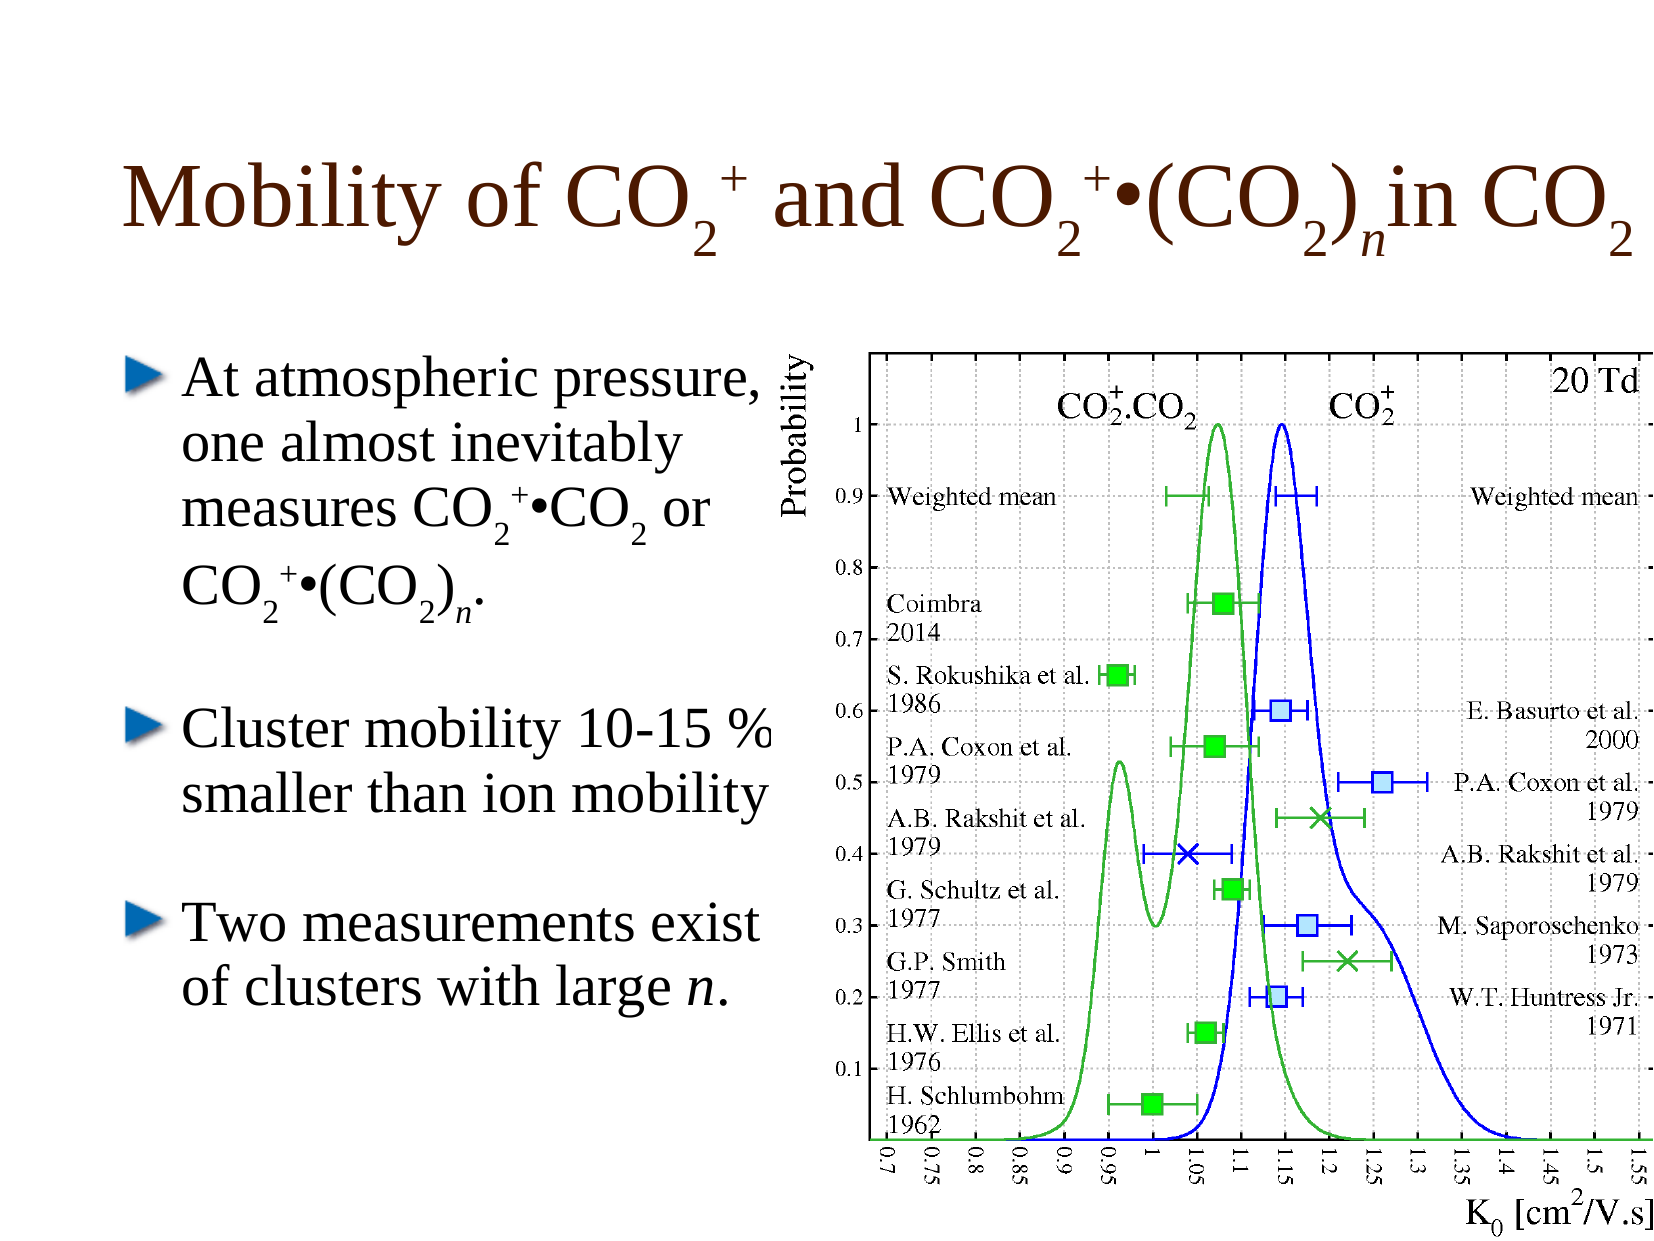

# Mobility of CO2+ and CO2+(CO2)nin CO2
At atmospheric pressure, one almost inevitably measures CO2+CO2 or CO2+(CO2)n.
Cluster mobility 10-15 % smaller than ion mobility.
Two measurements exist of clusters with large n.